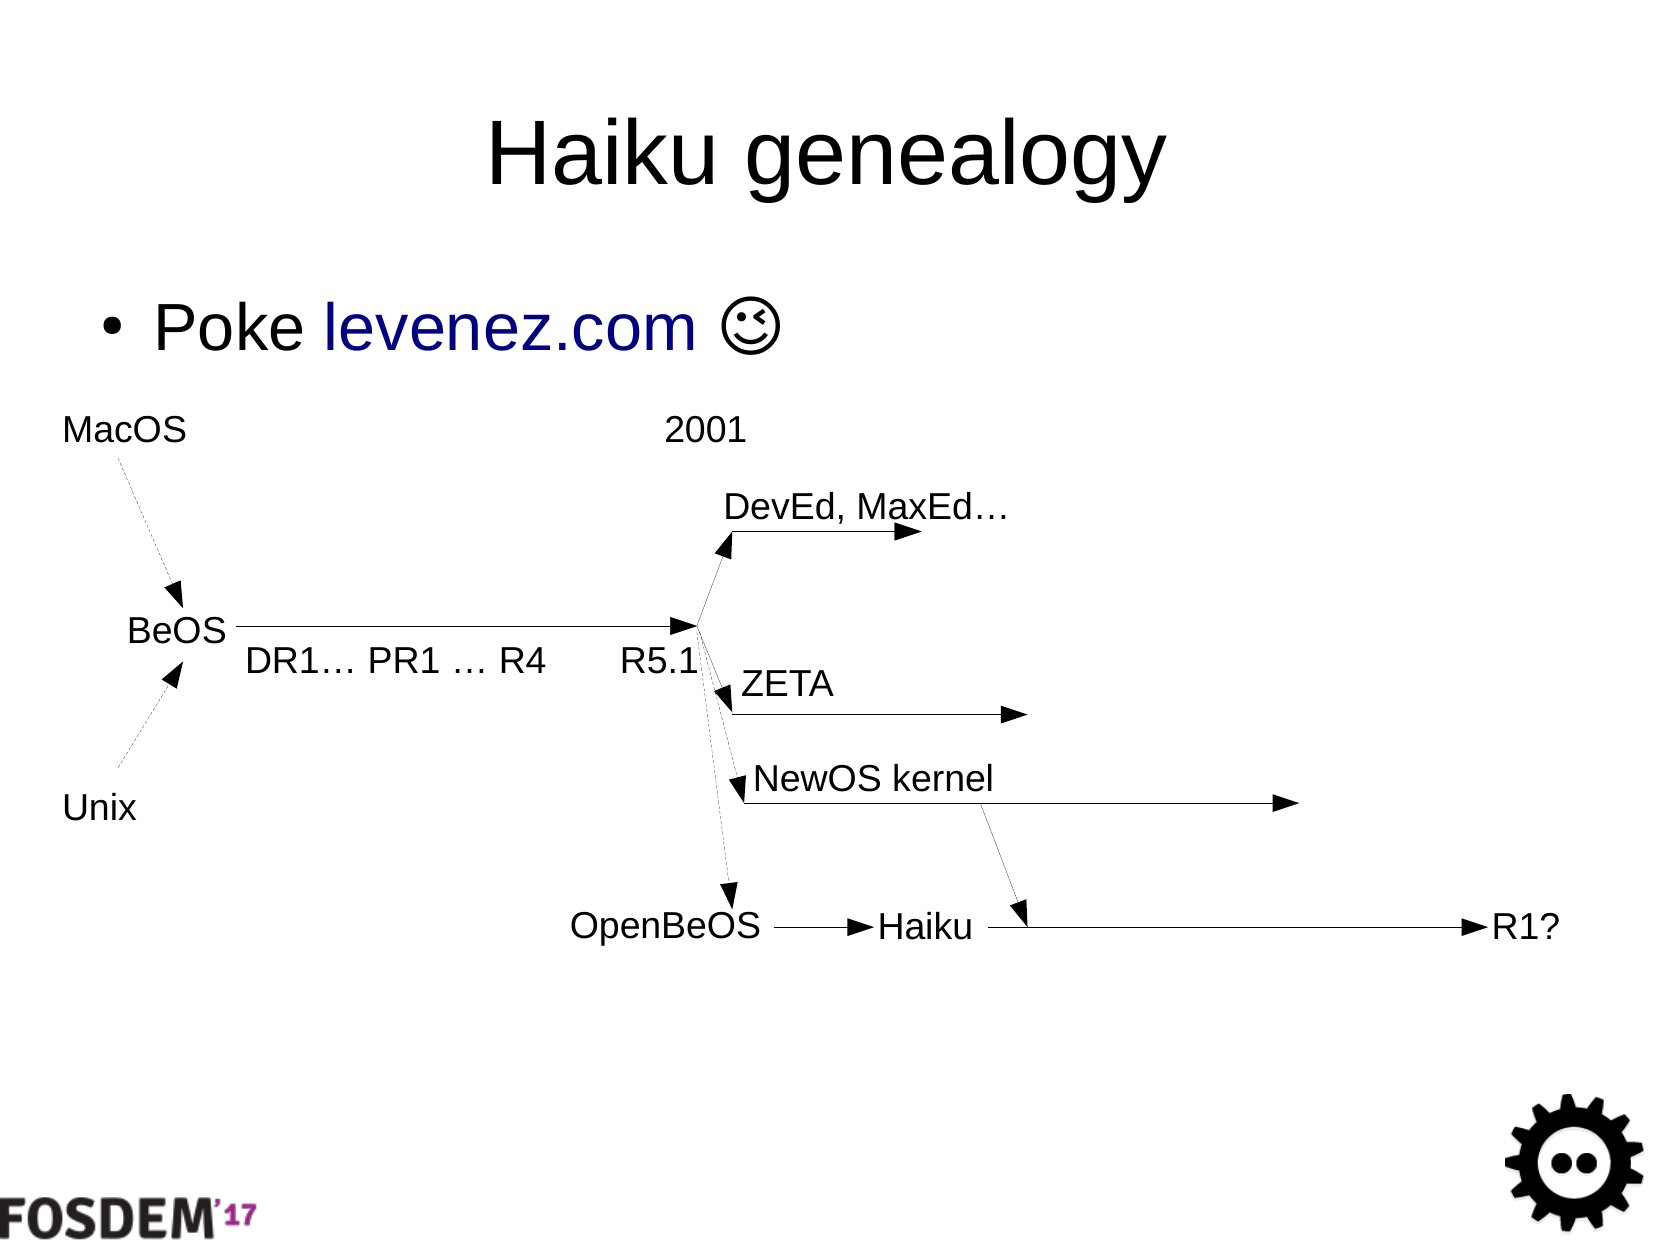

# Haiku genealogy
Poke levenez.com 😉
MacOS
2001
DevEd, MaxEd…
BeOS
DR1… PR1 … R4 R5.1
ZETA
NewOS kernel
Unix
OpenBeOS
Haiku
R1?